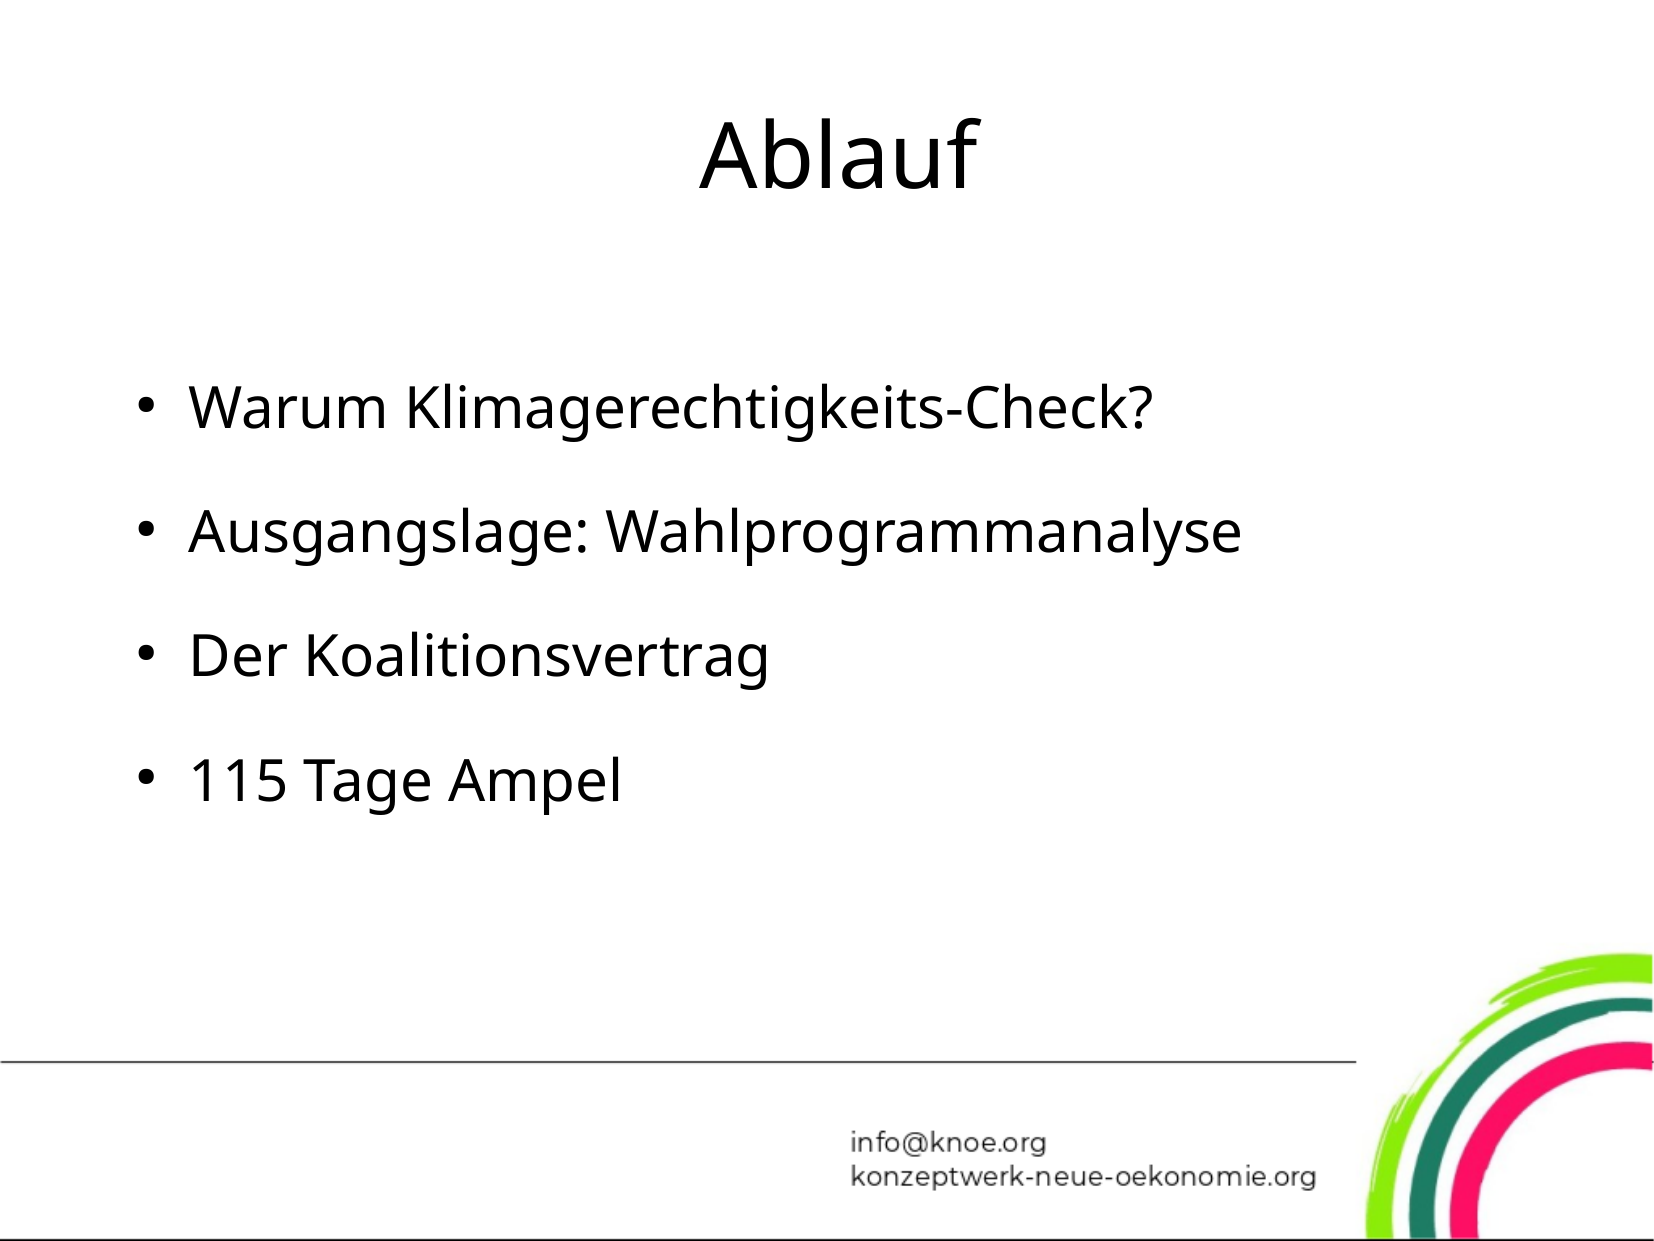

# Ablauf
Warum Klimagerechtigkeits-Check?
Ausgangslage: Wahlprogrammanalyse
Der Koalitionsvertrag
115 Tage Ampel